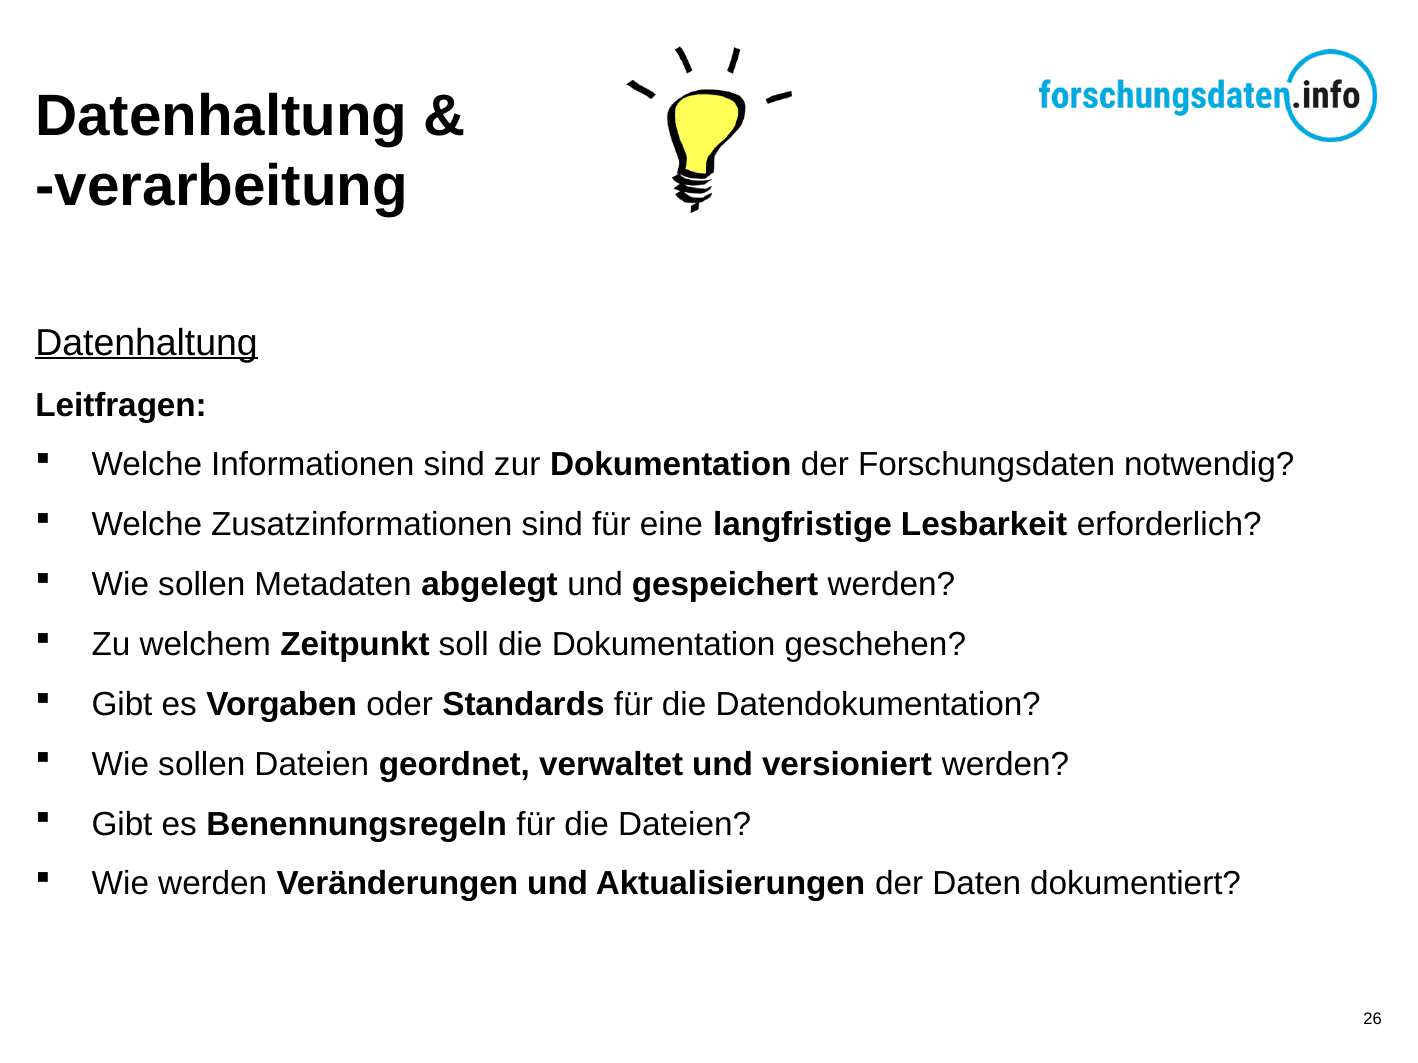

# Datenhaltung & -verarbeitung
Datenhaltung
Leitfragen:
Welche Informationen sind zur Dokumentation der Forschungsdaten notwendig?
Welche Zusatzinformationen sind für eine langfristige Lesbarkeit erforderlich?
Wie sollen Metadaten abgelegt und gespeichert werden?
Zu welchem Zeitpunkt soll die Dokumentation geschehen?
Gibt es Vorgaben oder Standards für die Datendokumentation?
Wie sollen Dateien geordnet, verwaltet und versioniert werden?
Gibt es Benennungsregeln für die Dateien?
Wie werden Veränderungen und Aktualisierungen der Daten dokumentiert?